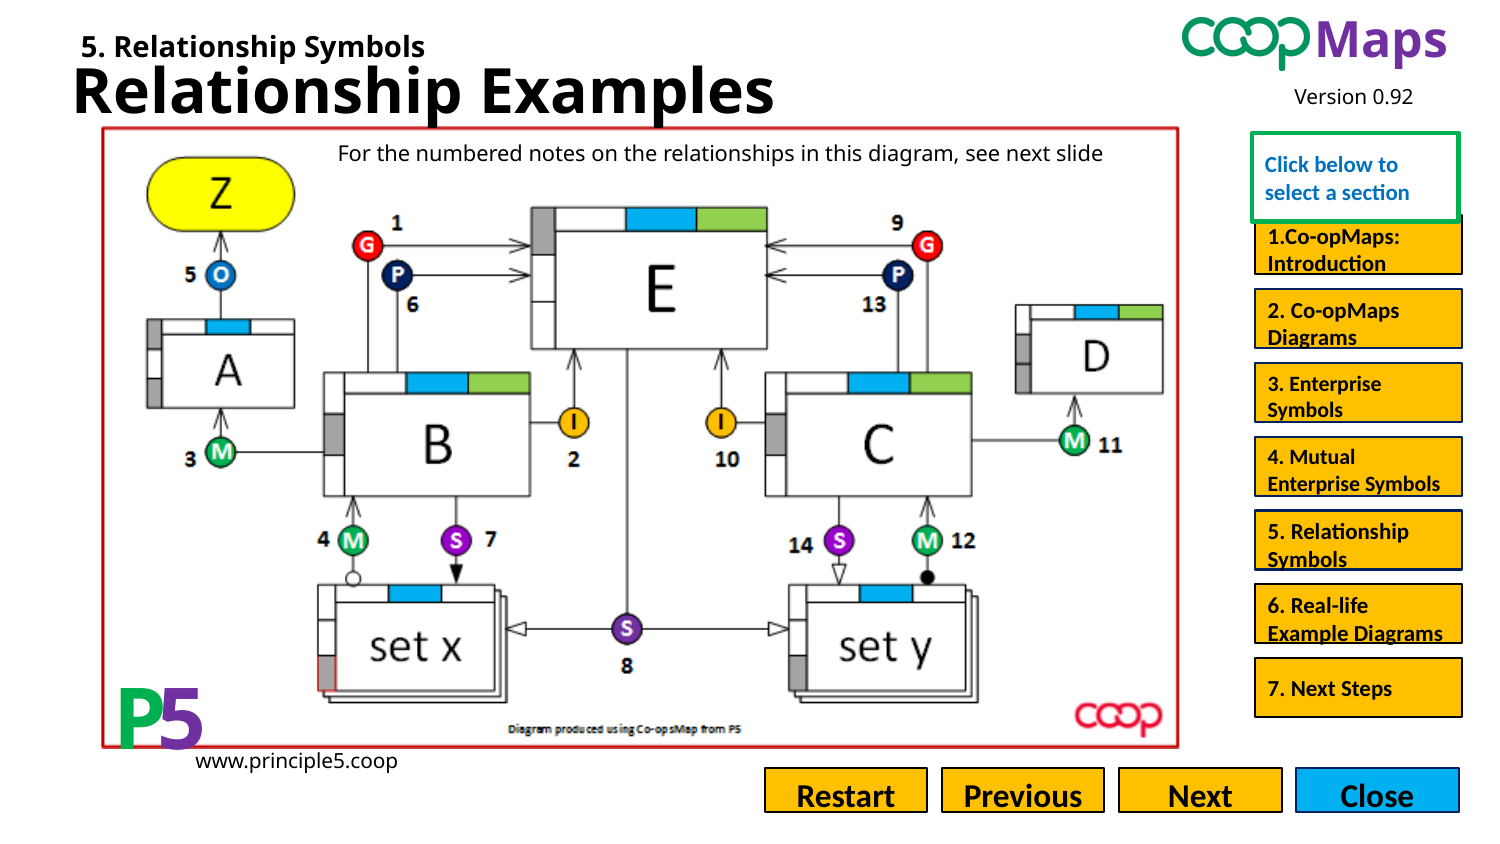

Maps
5. Relationship Symbols
Relationship Examples
Version 0.92
For the numbered notes on the relationships in this diagram, see next slide
Click below to select a section
1.Co-opMaps: Introduction
2. Co-opMaps Diagrams
3. Enterprise Symbols
4. Mutual Enterprise Symbols
5. Relationship Symbols
6. Real-life Example Diagrams
P
5
7. Next Steps
 www.principle5.coop
Restart
Previous
Next
Close